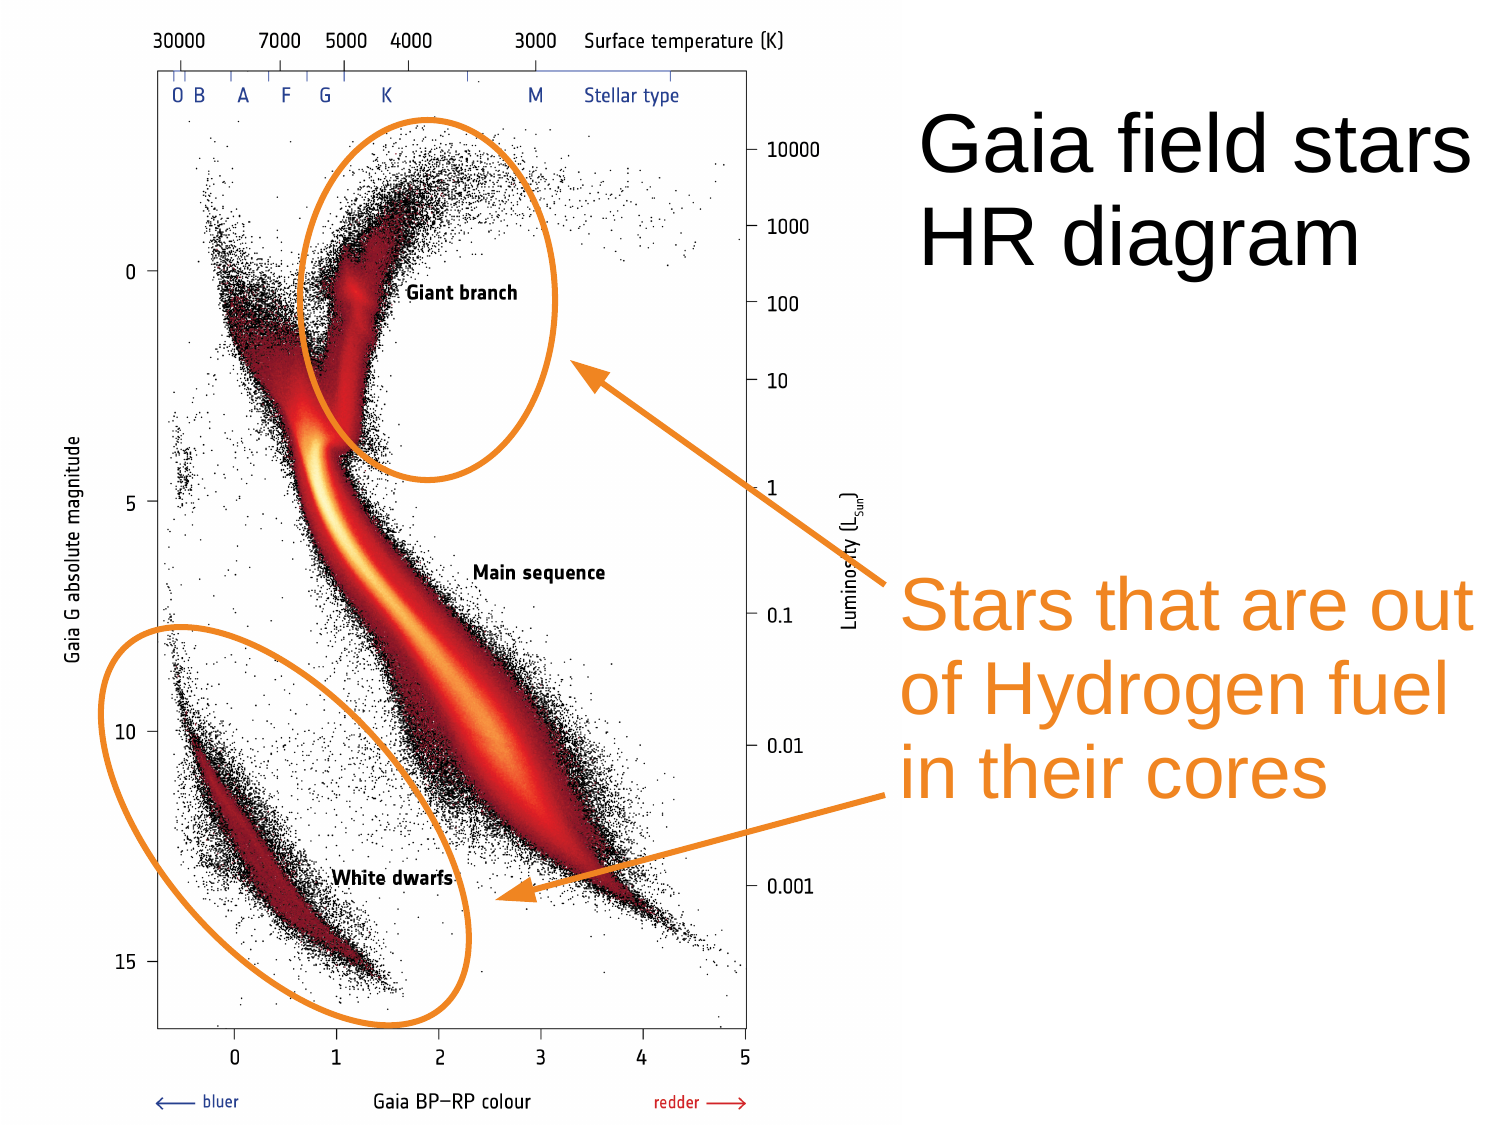

Gaia field stars HR diagram
Stars that are out of Hydrogen fuel in their cores